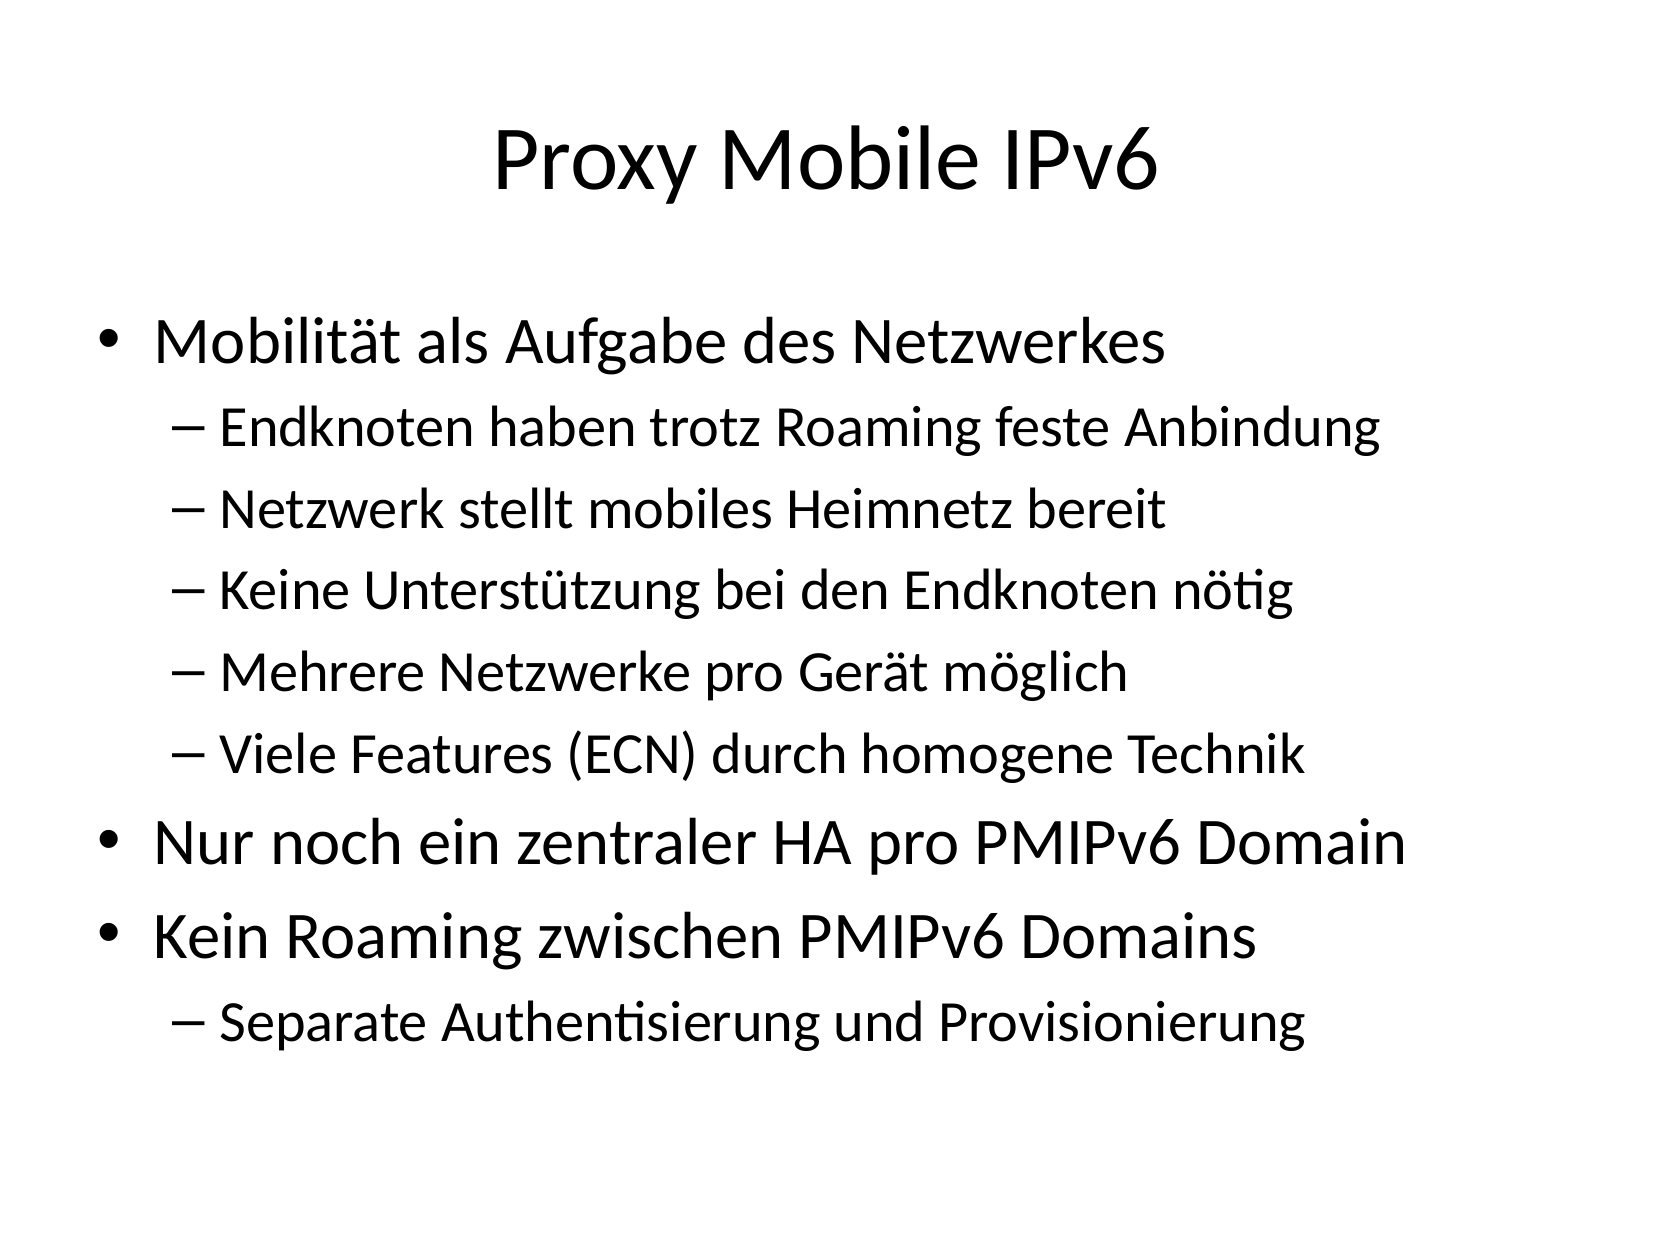

# Proxy Mobile IPv6
Mobilität als Aufgabe des Netzwerkes
Endknoten haben trotz Roaming feste Anbindung
Netzwerk stellt mobiles Heimnetz bereit
Keine Unterstützung bei den Endknoten nötig
Mehrere Netzwerke pro Gerät möglich
Viele Features (ECN) durch homogene Technik
Nur noch ein zentraler HA pro PMIPv6 Domain
Kein Roaming zwischen PMIPv6 Domains
Separate Authentisierung und Provisionierung